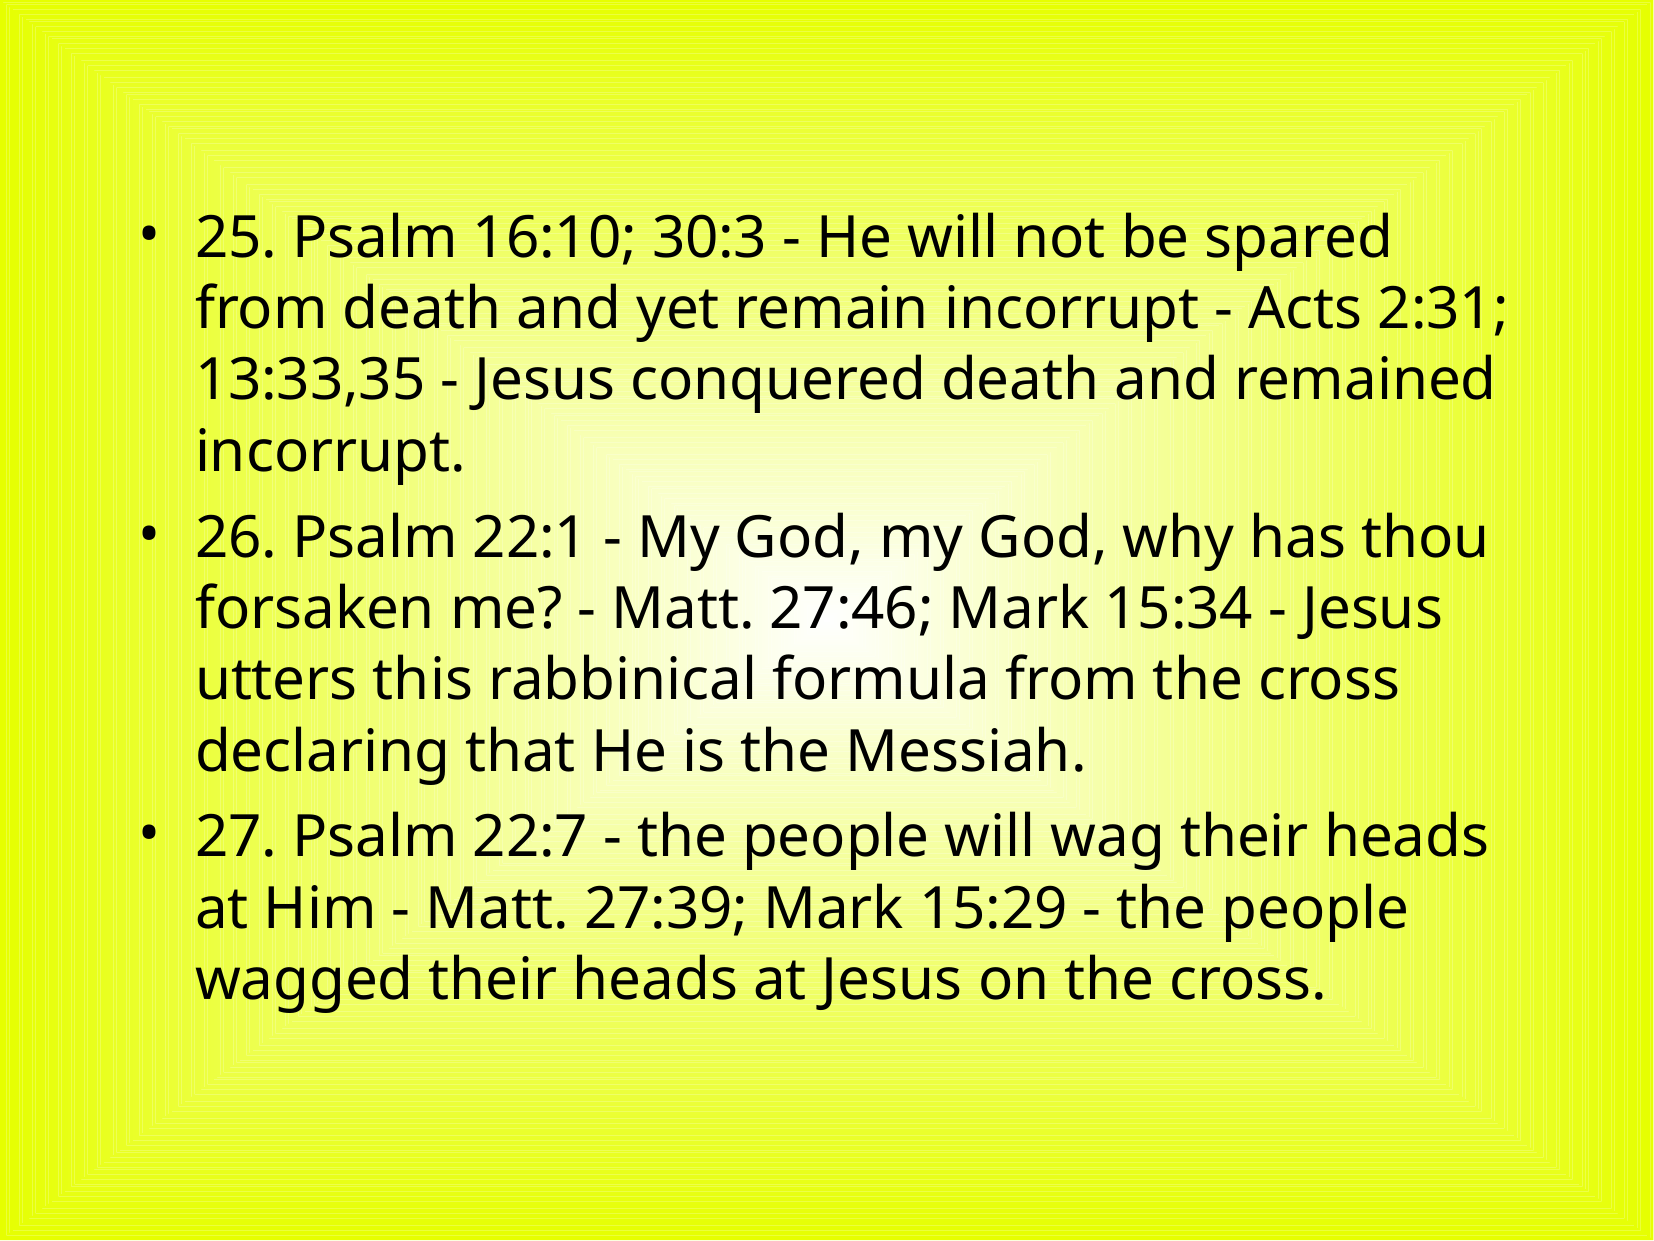

#
25. Psalm 16:10; 30:3 - He will not be spared from death and yet remain incorrupt - Acts 2:31; 13:33,35 - Jesus conquered death and remained incorrupt.
26. Psalm 22:1 - My God, my God, why has thou forsaken me? - Matt. 27:46; Mark 15:34 - Jesus utters this rabbinical formula from the cross declaring that He is the Messiah.
27. Psalm 22:7 - the people will wag their heads at Him - Matt. 27:39; Mark 15:29 - the people wagged their heads at Jesus on the cross.